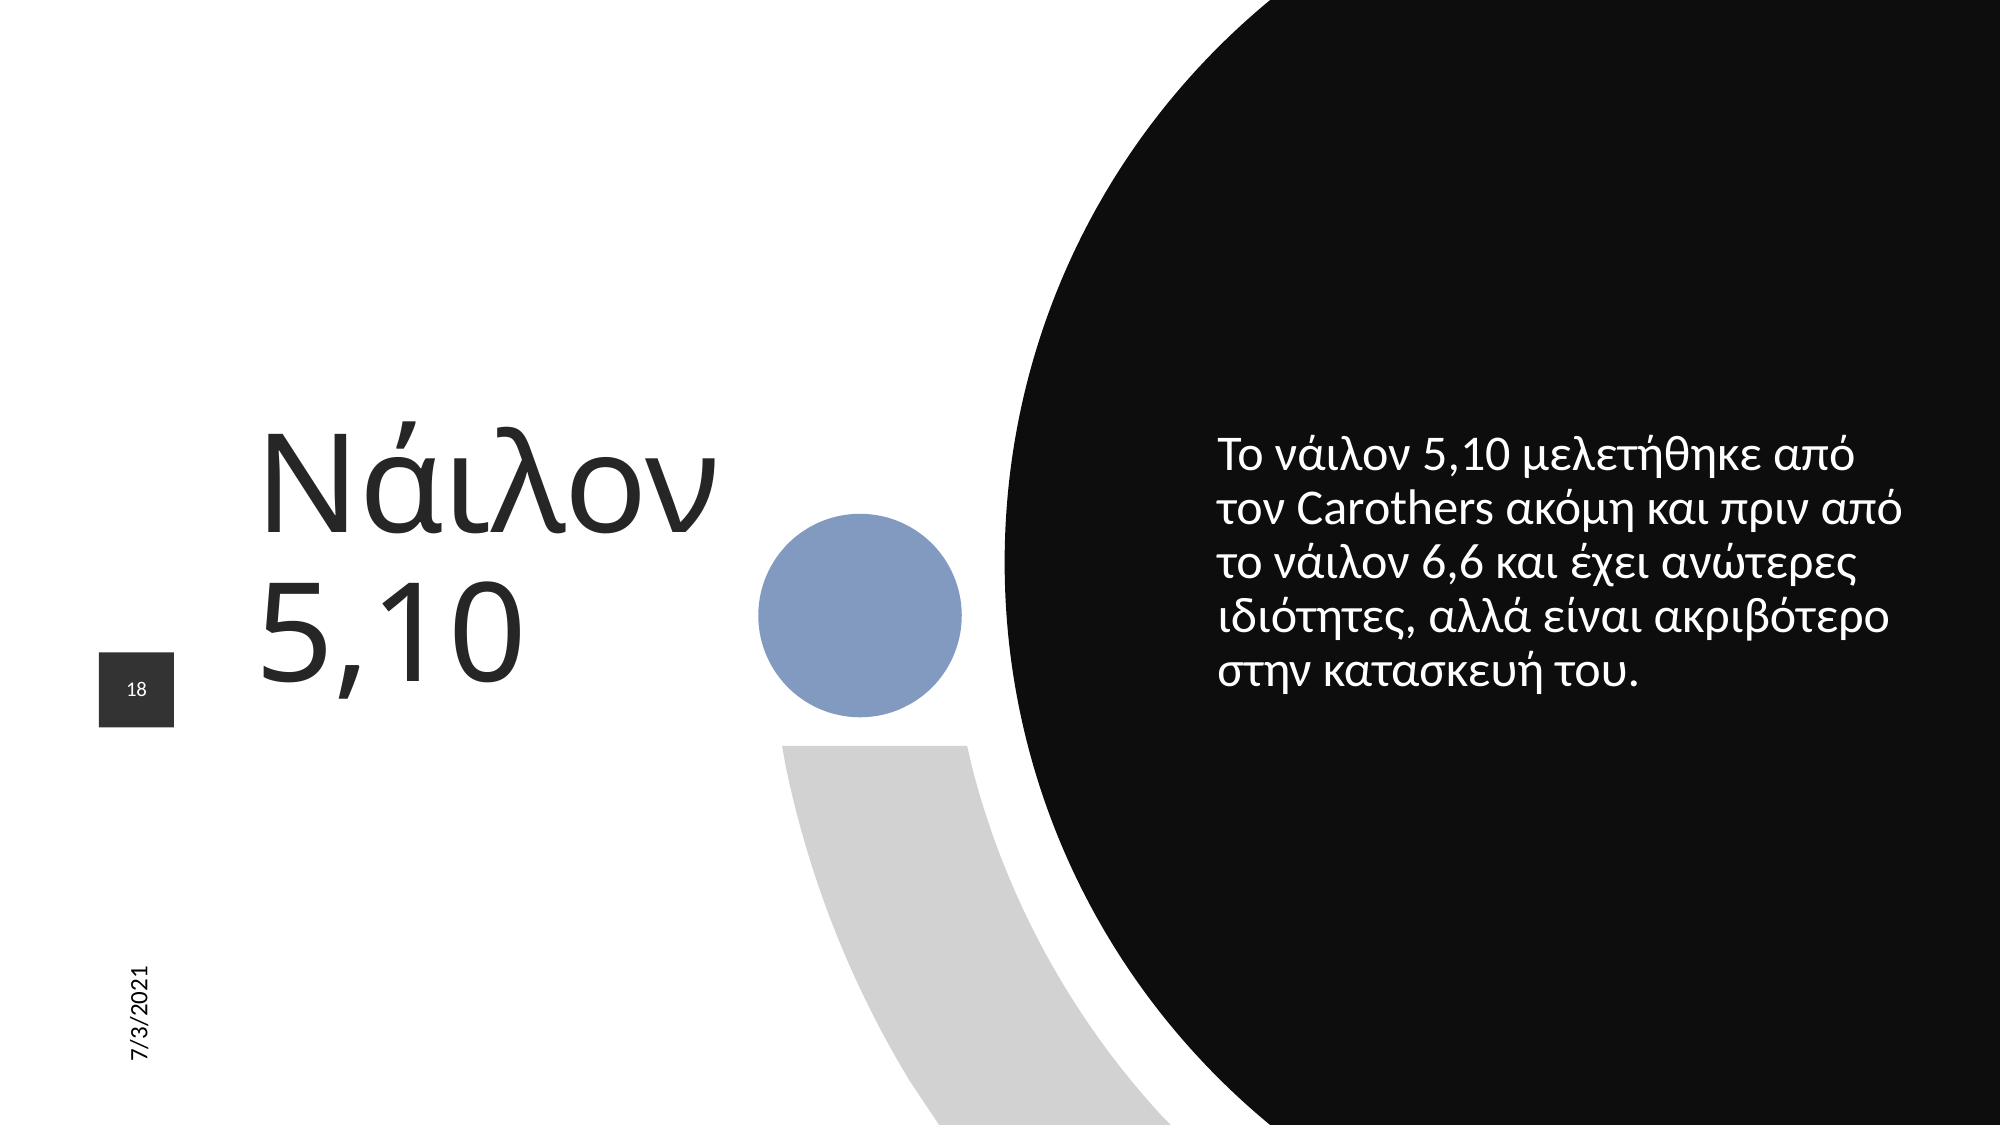

# Νάιλον 5,10
Το νάιλον 5,10 μελετήθηκε από τoν Carothers ακόμη και πριν από το νάιλον 6,6 και έχει ανώτερες ιδιότητες, αλλά είναι ακριβότερο στην κατασκευή του.
7/3/2021